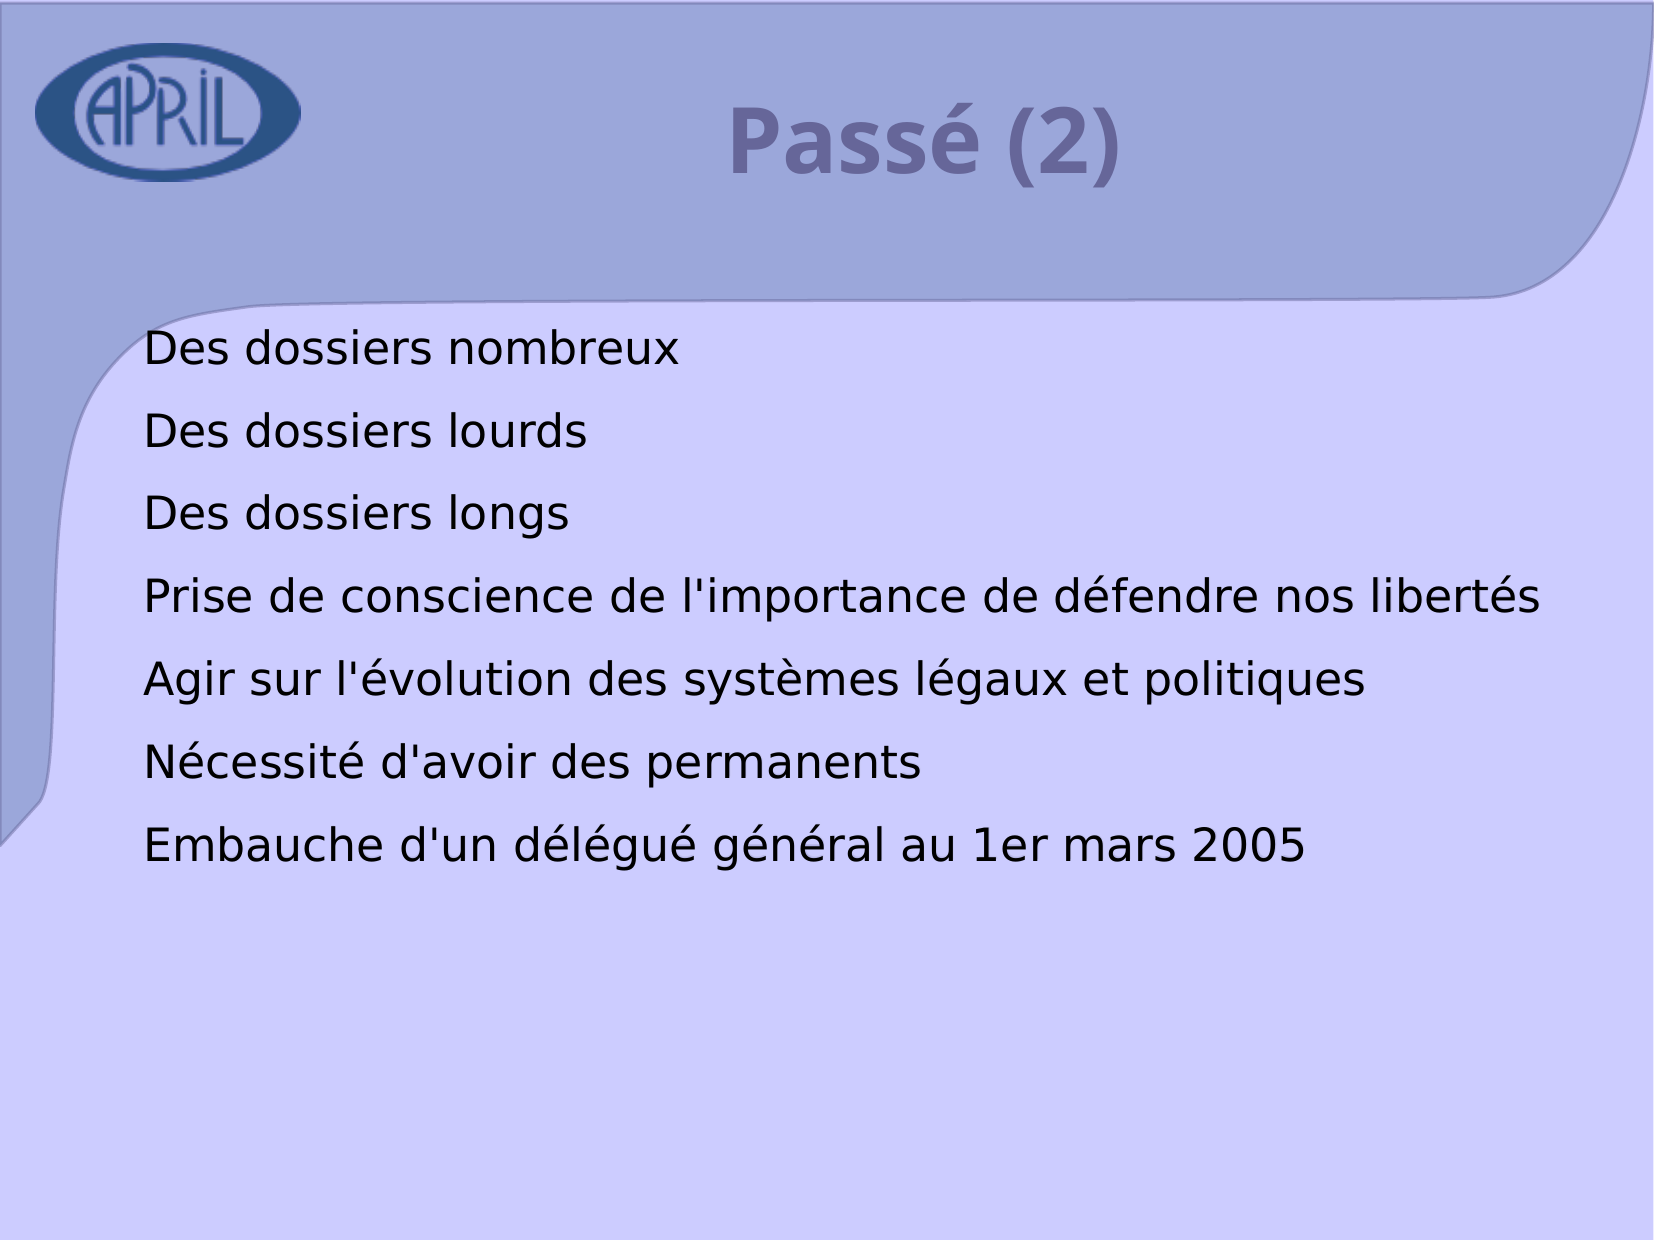

# Passé (2)
Des dossiers nombreux
Des dossiers lourds
Des dossiers longs
Prise de conscience de l'importance de défendre nos libertés
Agir sur l'évolution des systèmes légaux et politiques
Nécessité d'avoir des permanents
Embauche d'un délégué général au 1er mars 2005